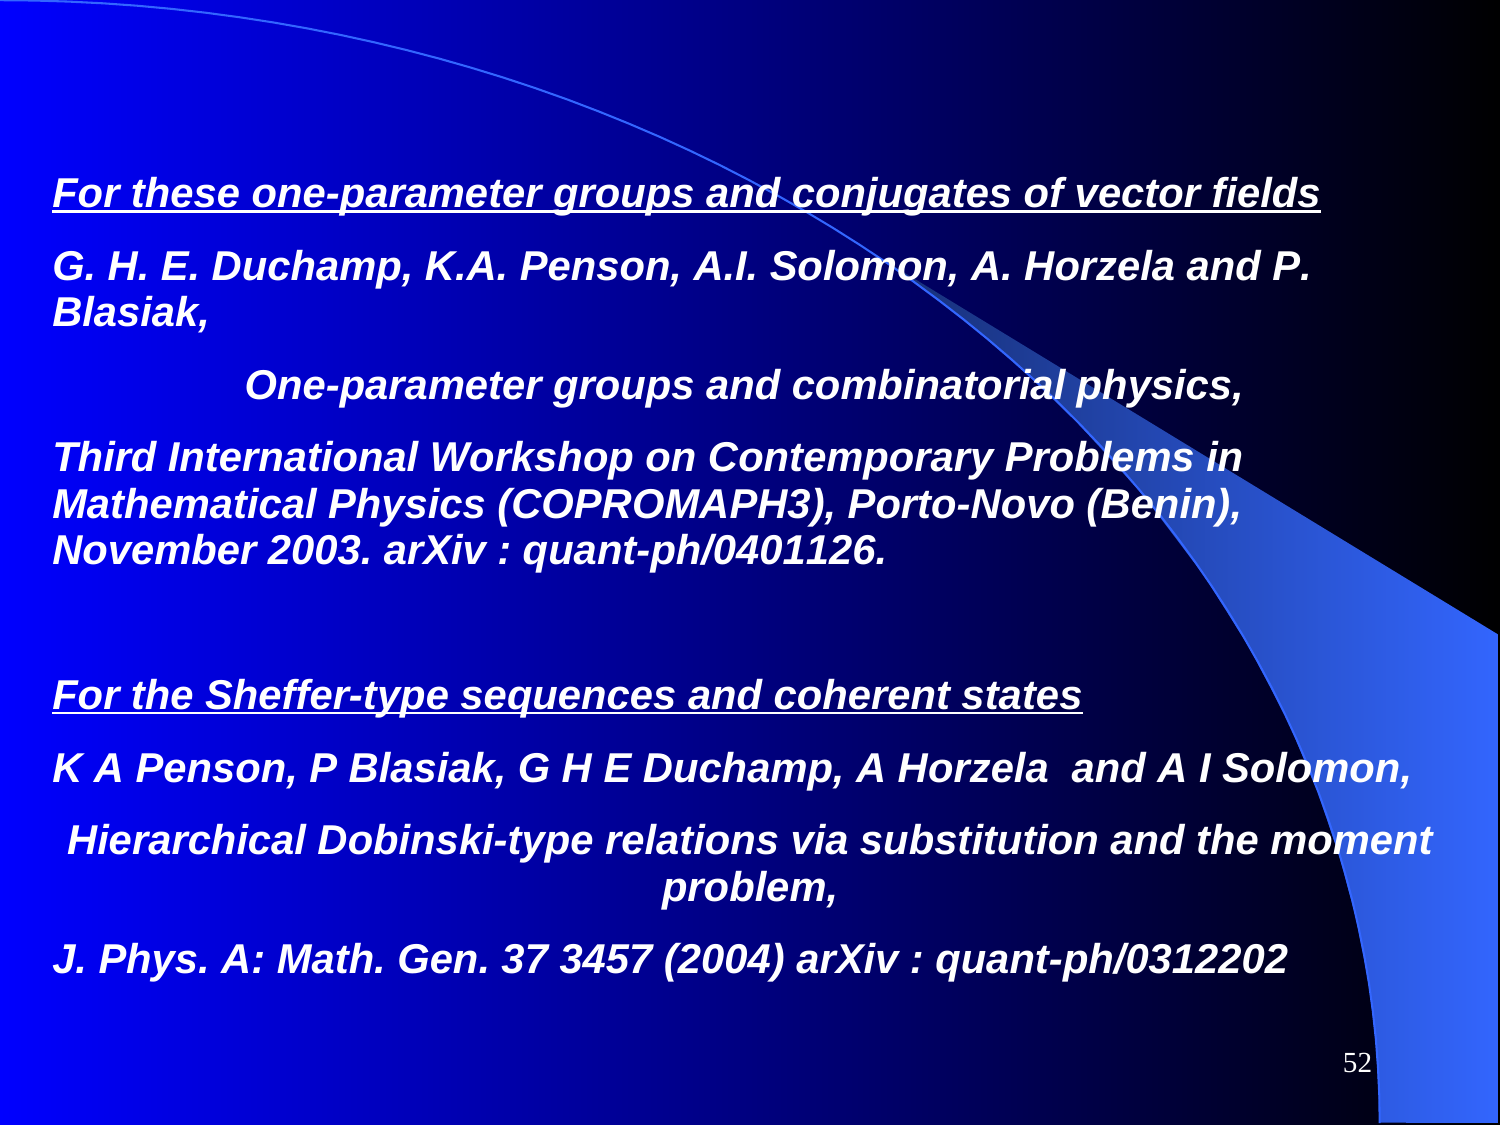

For these one-parameter groups and conjugates of vector fields
G. H. E. Duchamp, K.A. Penson, A.I. Solomon, A. Horzela and P. Blasiak,
One-parameter groups and combinatorial physics,
Third International Workshop on Contemporary Problems in Mathematical Physics (COPROMAPH3), Porto-Novo (Benin), November 2003. arXiv : quant-ph/0401126.
For the Sheffer-type sequences and coherent states
K A Penson, P Blasiak, G H E Duchamp, A Horzela and A I Solomon,
Hierarchical Dobinski-type relations via substitution and the moment problem,
J. Phys. A: Math. Gen. 37 3457 (2004) arXiv : quant-ph/0312202
52